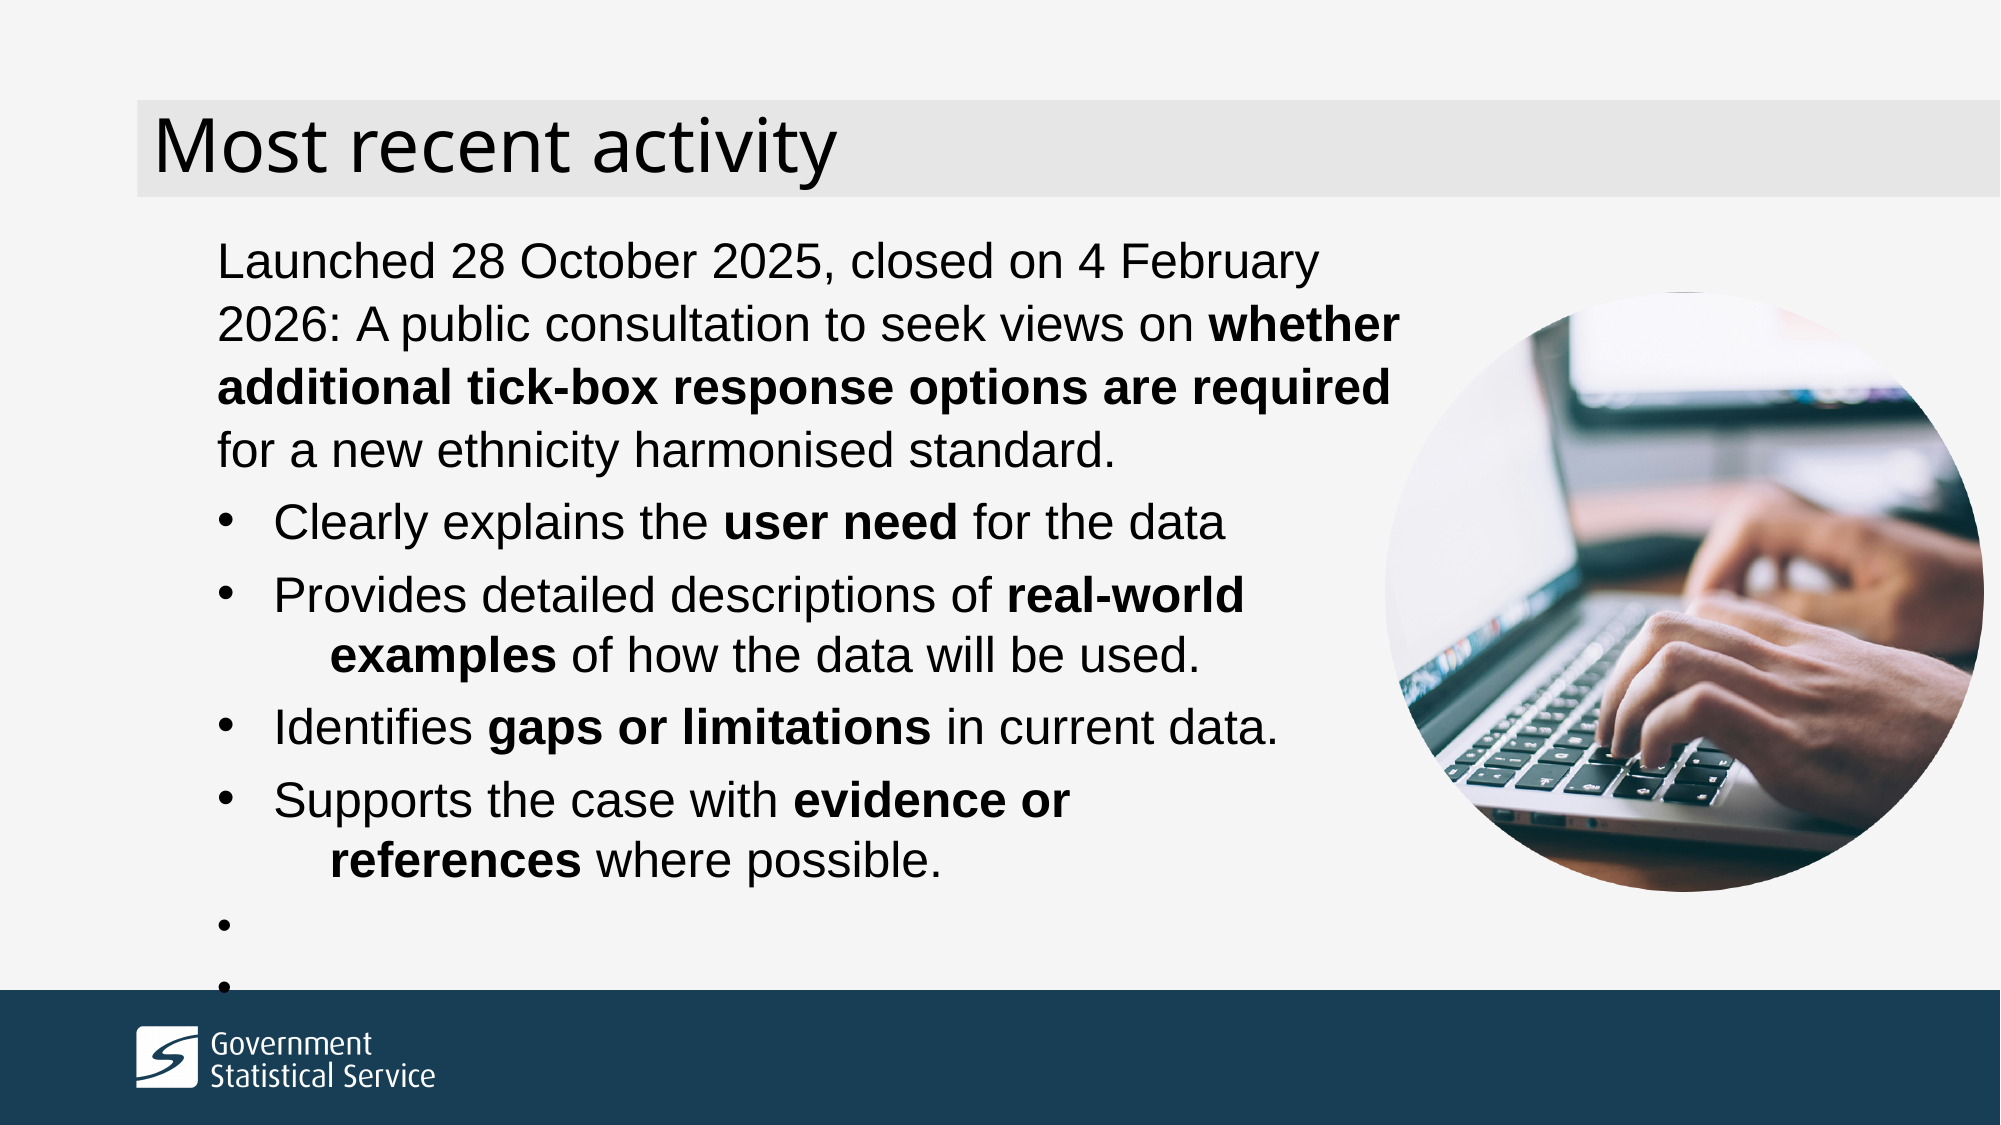

# Most recent activity
Launched 28 October 2025, closed on 4 February 2026: A public consultation to seek views on whether additional tick-box response options are required for a new ethnicity harmonised standard.
Clearly explains the user need for the data
Provides detailed descriptions of real-world examples of how the data will be used.
Identifies gaps or limitations in current data.
Supports the case with evidence or references where possible.